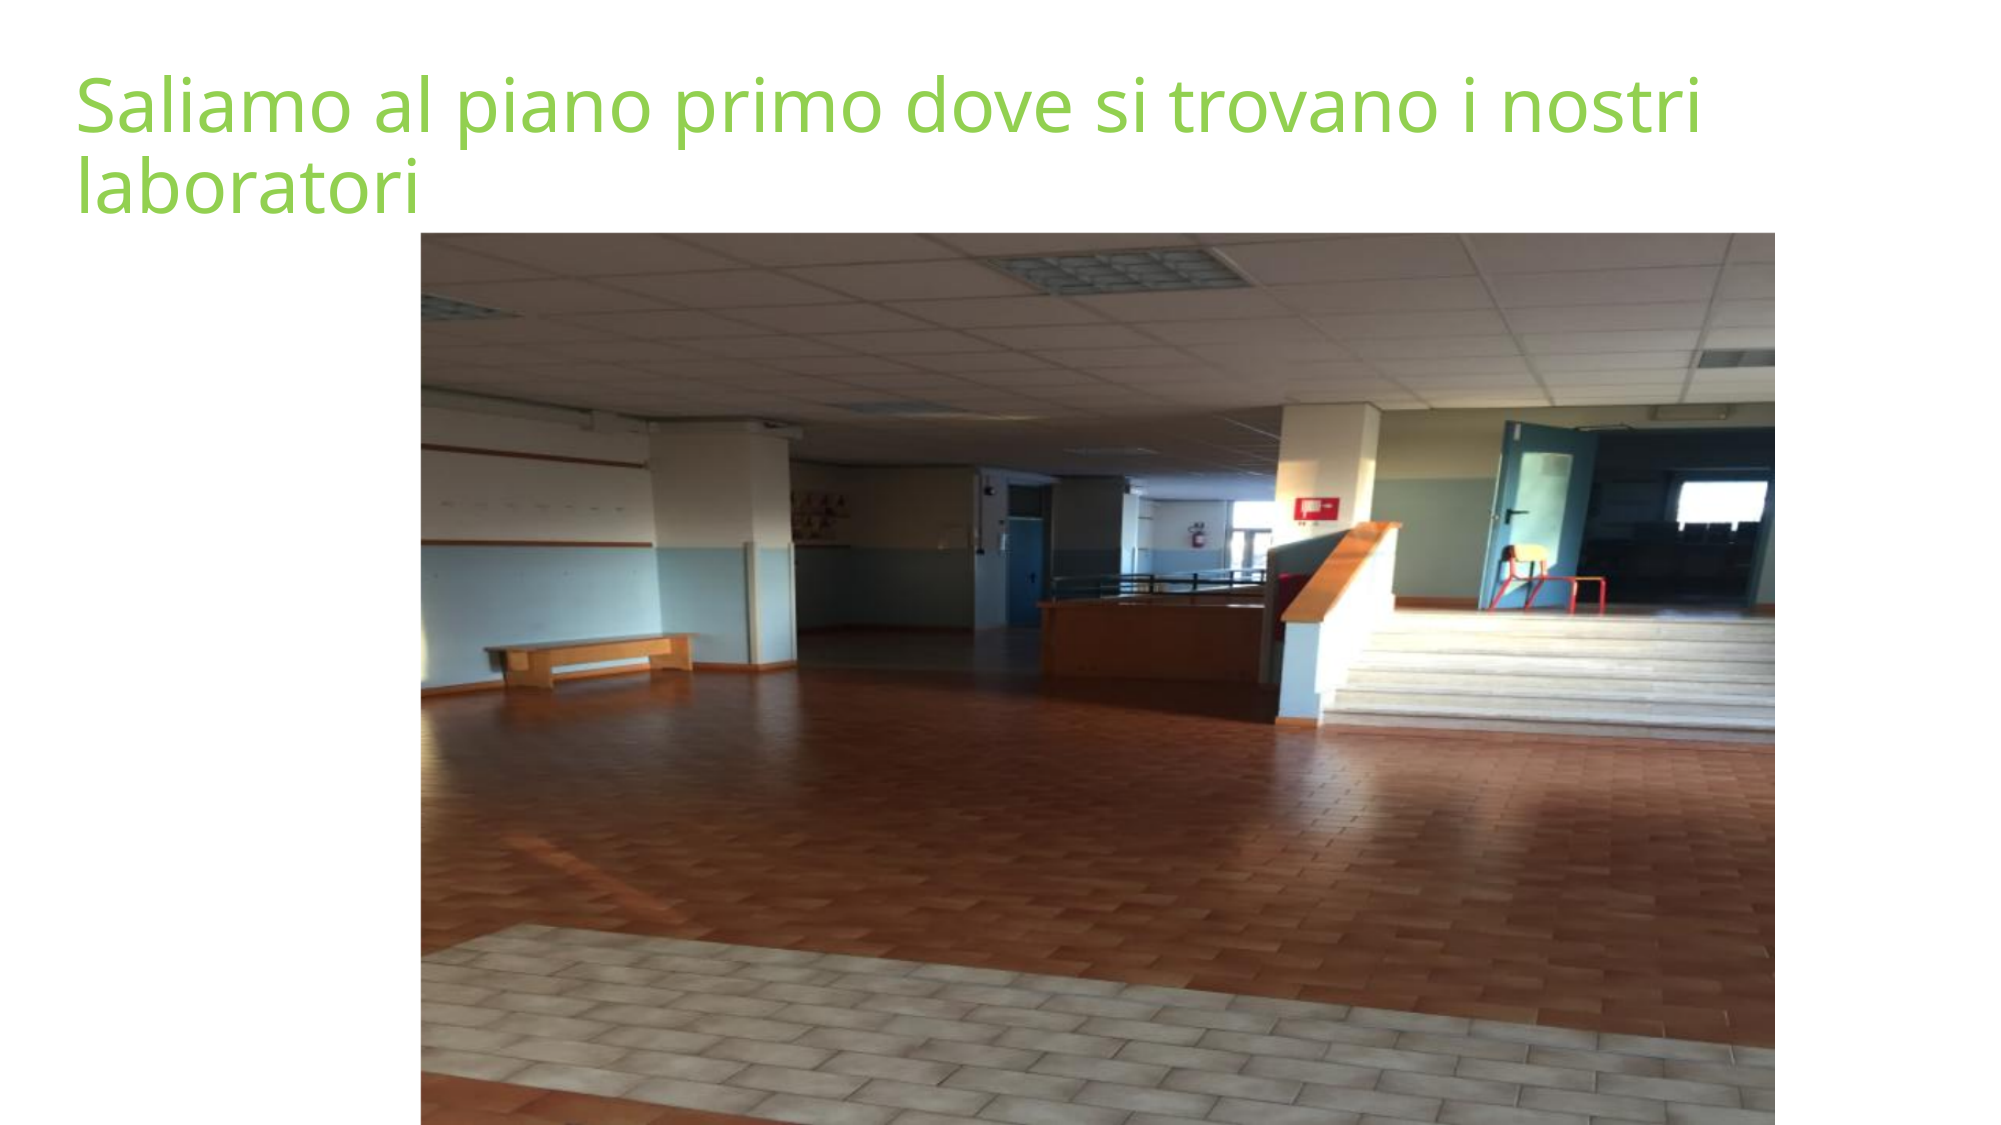

# Saliamo al piano primo dove si trovano i nostri laboratori